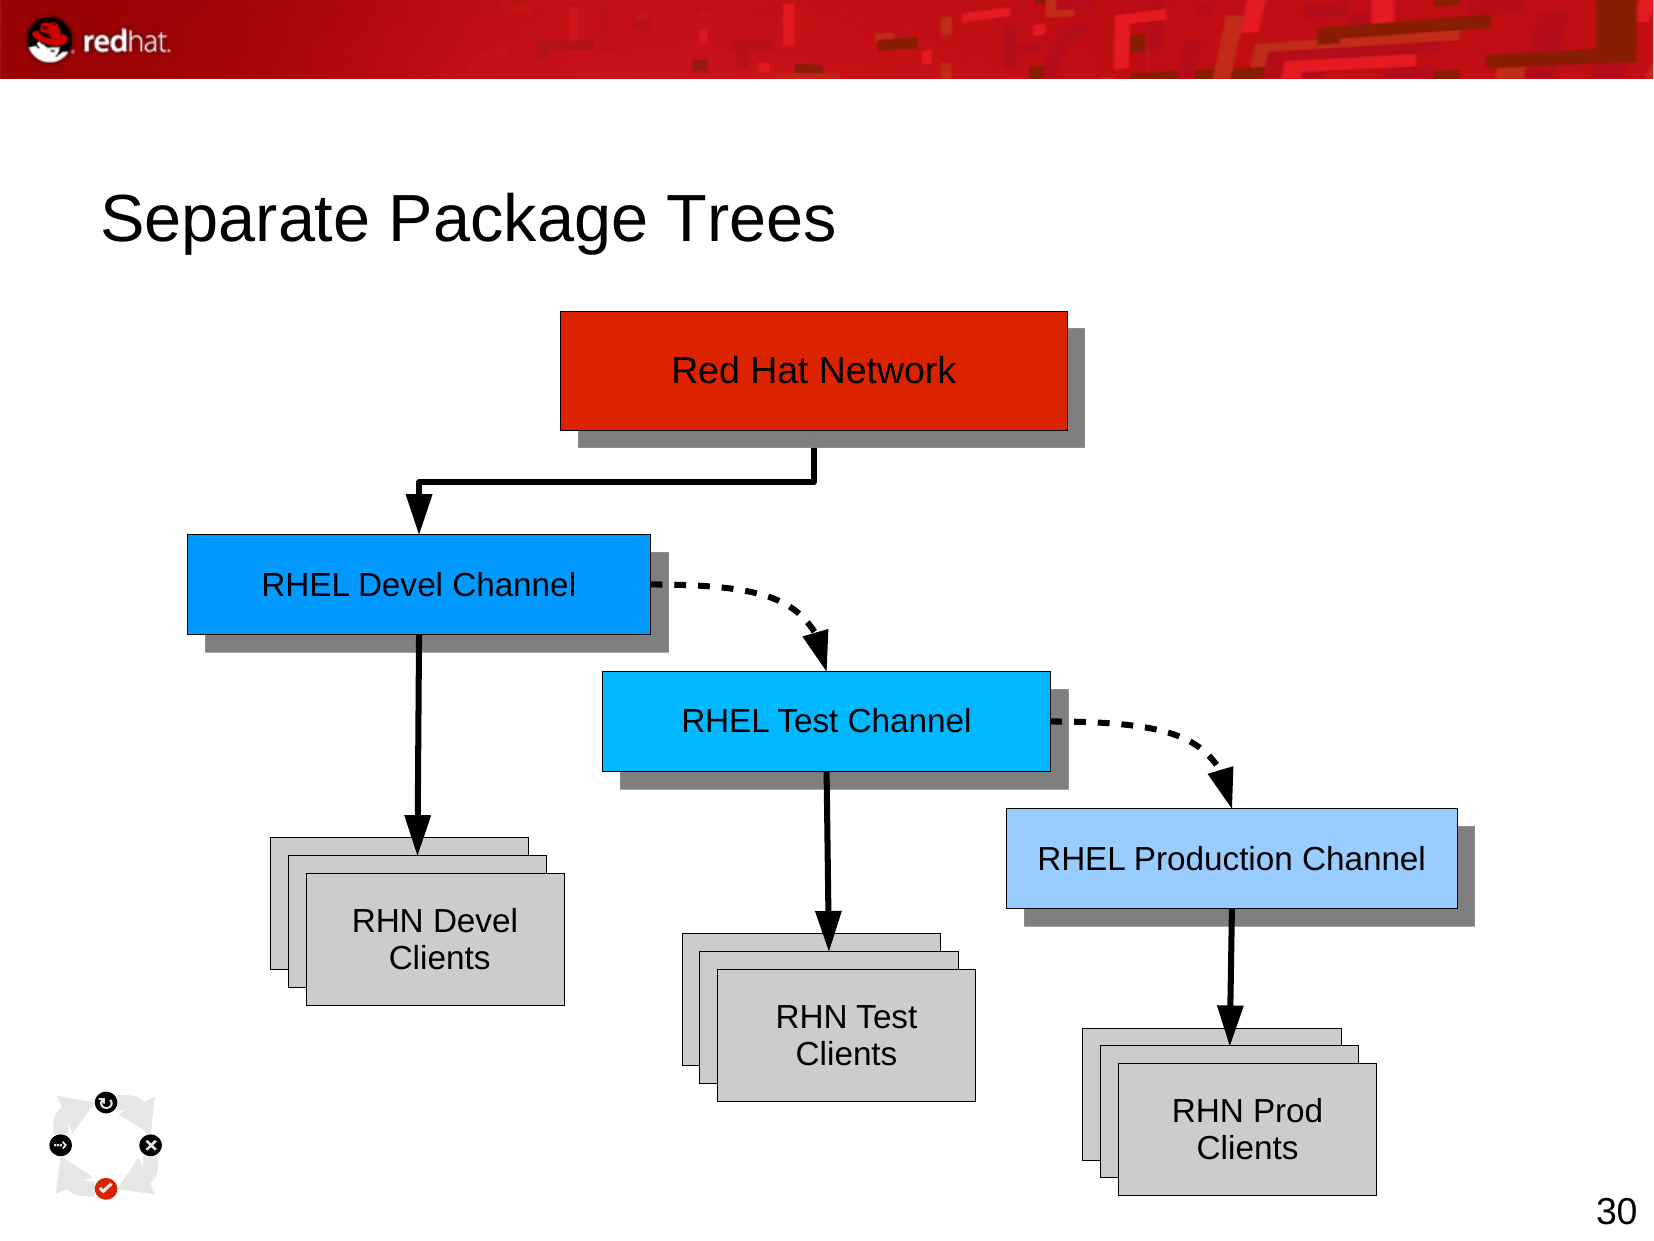

# Separate Package Trees
Red Hat Network
RHEL Devel Channel
RHEL Test Channel
RHEL Production Channel
RHN Devel
 Clients
RHN Devel
 Clients
RHN Devel
 Clients
RHN Test
Clients
RHN Test
Clients
RHN Test
Clients
RHN Prod
Clients
RHN Prod
Clients
RHN Prod
Clients